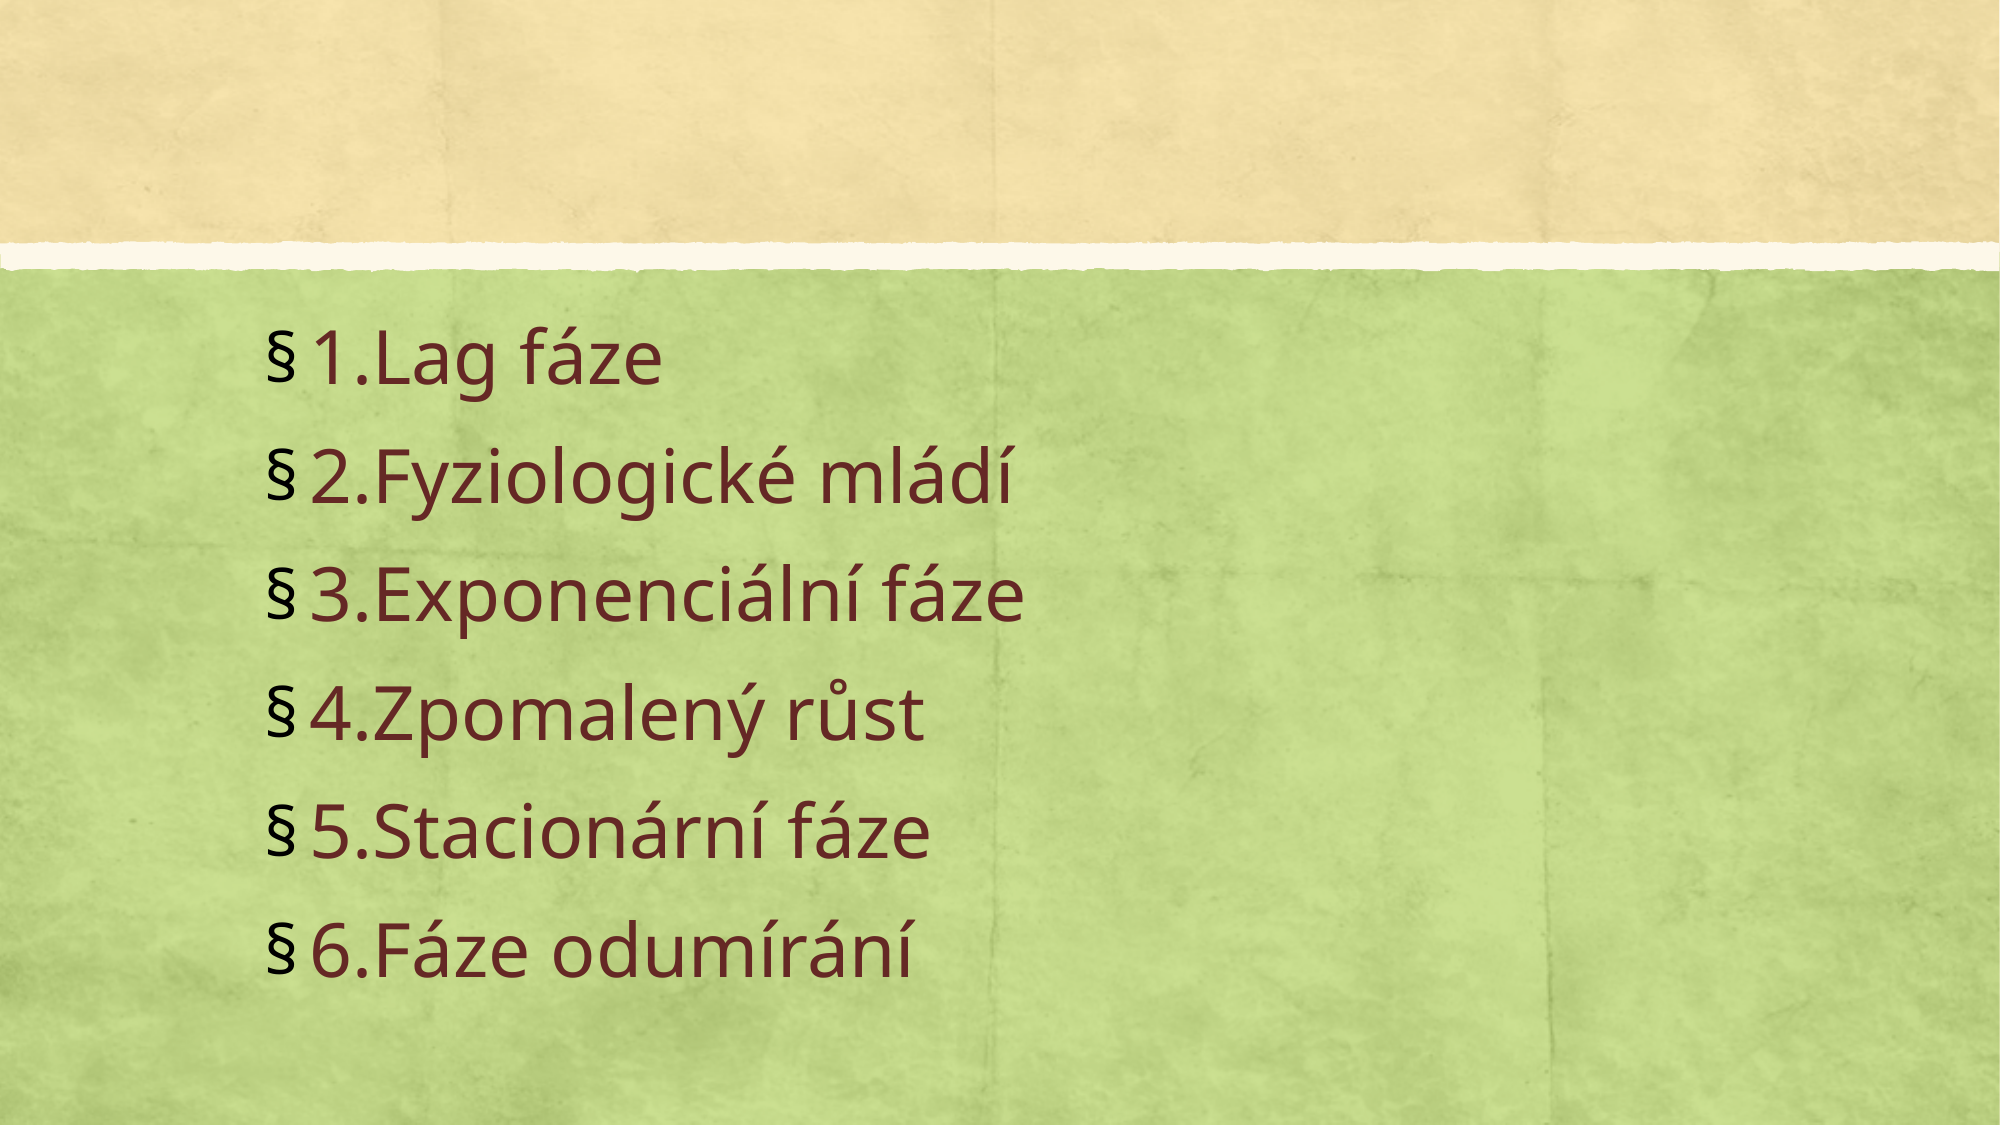

#
1.Lag fáze
2.Fyziologické mládí
3.Exponenciální fáze
4.Zpomalený růst
5.Stacionární fáze
6.Fáze odumírání